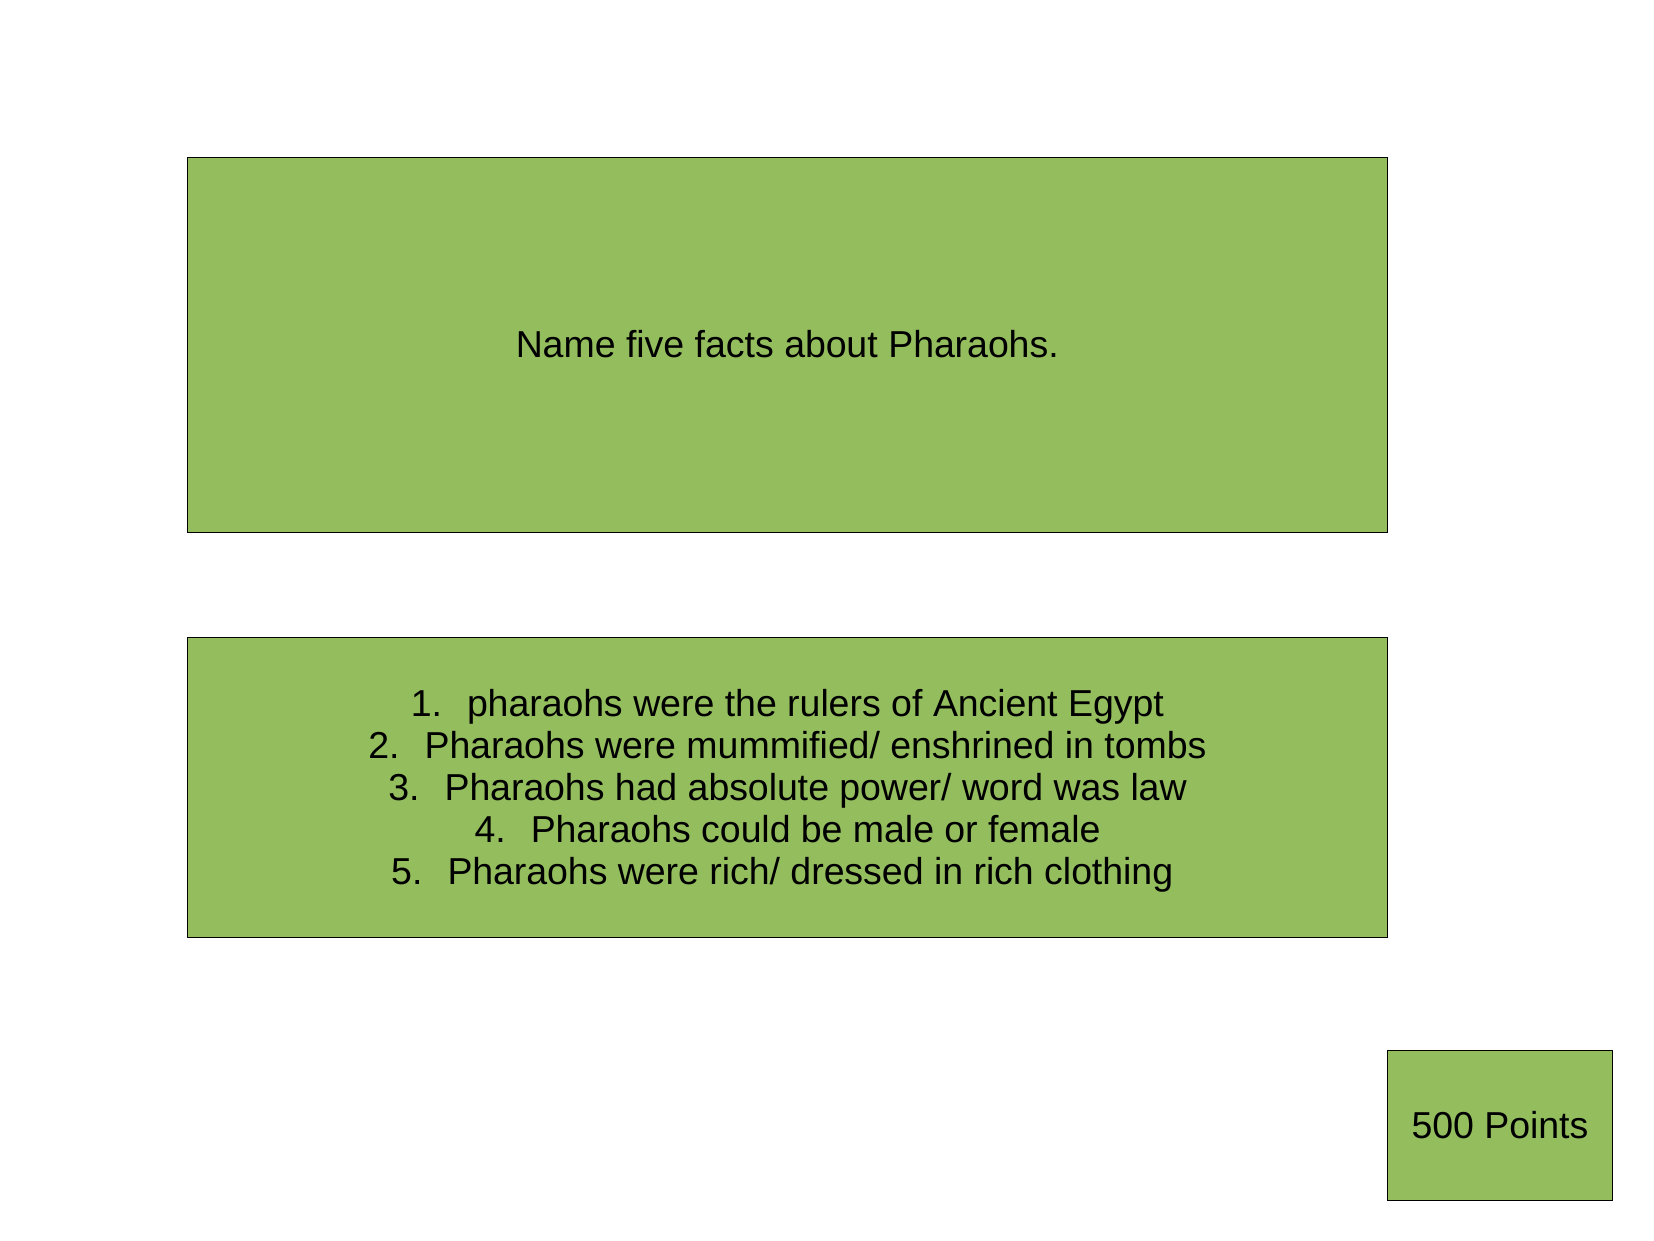

Name five facts about Pharaohs.
pharaohs were the rulers of Ancient Egypt
Pharaohs were mummified/ enshrined in tombs
Pharaohs had absolute power/ word was law
Pharaohs could be male or female
Pharaohs were rich/ dressed in rich clothing
500 Points